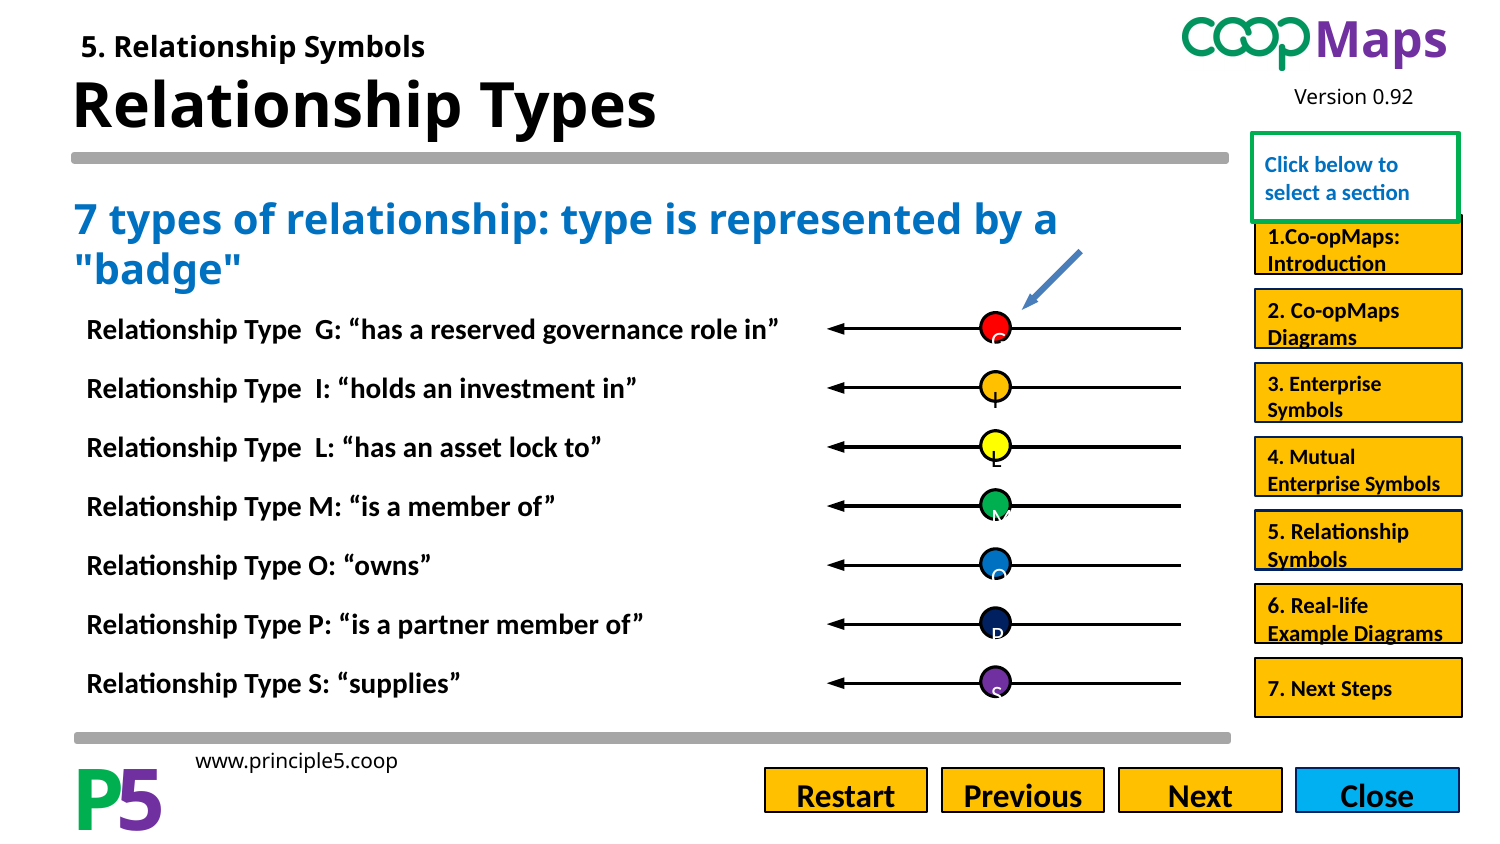

Maps
5. Relationship Symbols
Relationship Types
Version 0.92
Click below to select a section
7 types of relationship: type is represented by a "badge"
1.Co-opMaps: Introduction
2. Co-opMaps Diagrams
Relationship Type G: “has a reserved governance role in”
G
Relationship Type I: “holds an investment in”
3. Enterprise Symbols
I
Relationship Type L: “has an asset lock to”
L
4. Mutual Enterprise Symbols
Relationship Type M: “is a member of”
M
5. Relationship Symbols
Relationship Type O: “owns”
O
6. Real-life Example Diagrams
Relationship Type P: “is a partner member of”
P
Relationship Type S: “supplies”
7. Next Steps
S
P
5
 www.principle5.coop
Restart
Previous
Next
Close